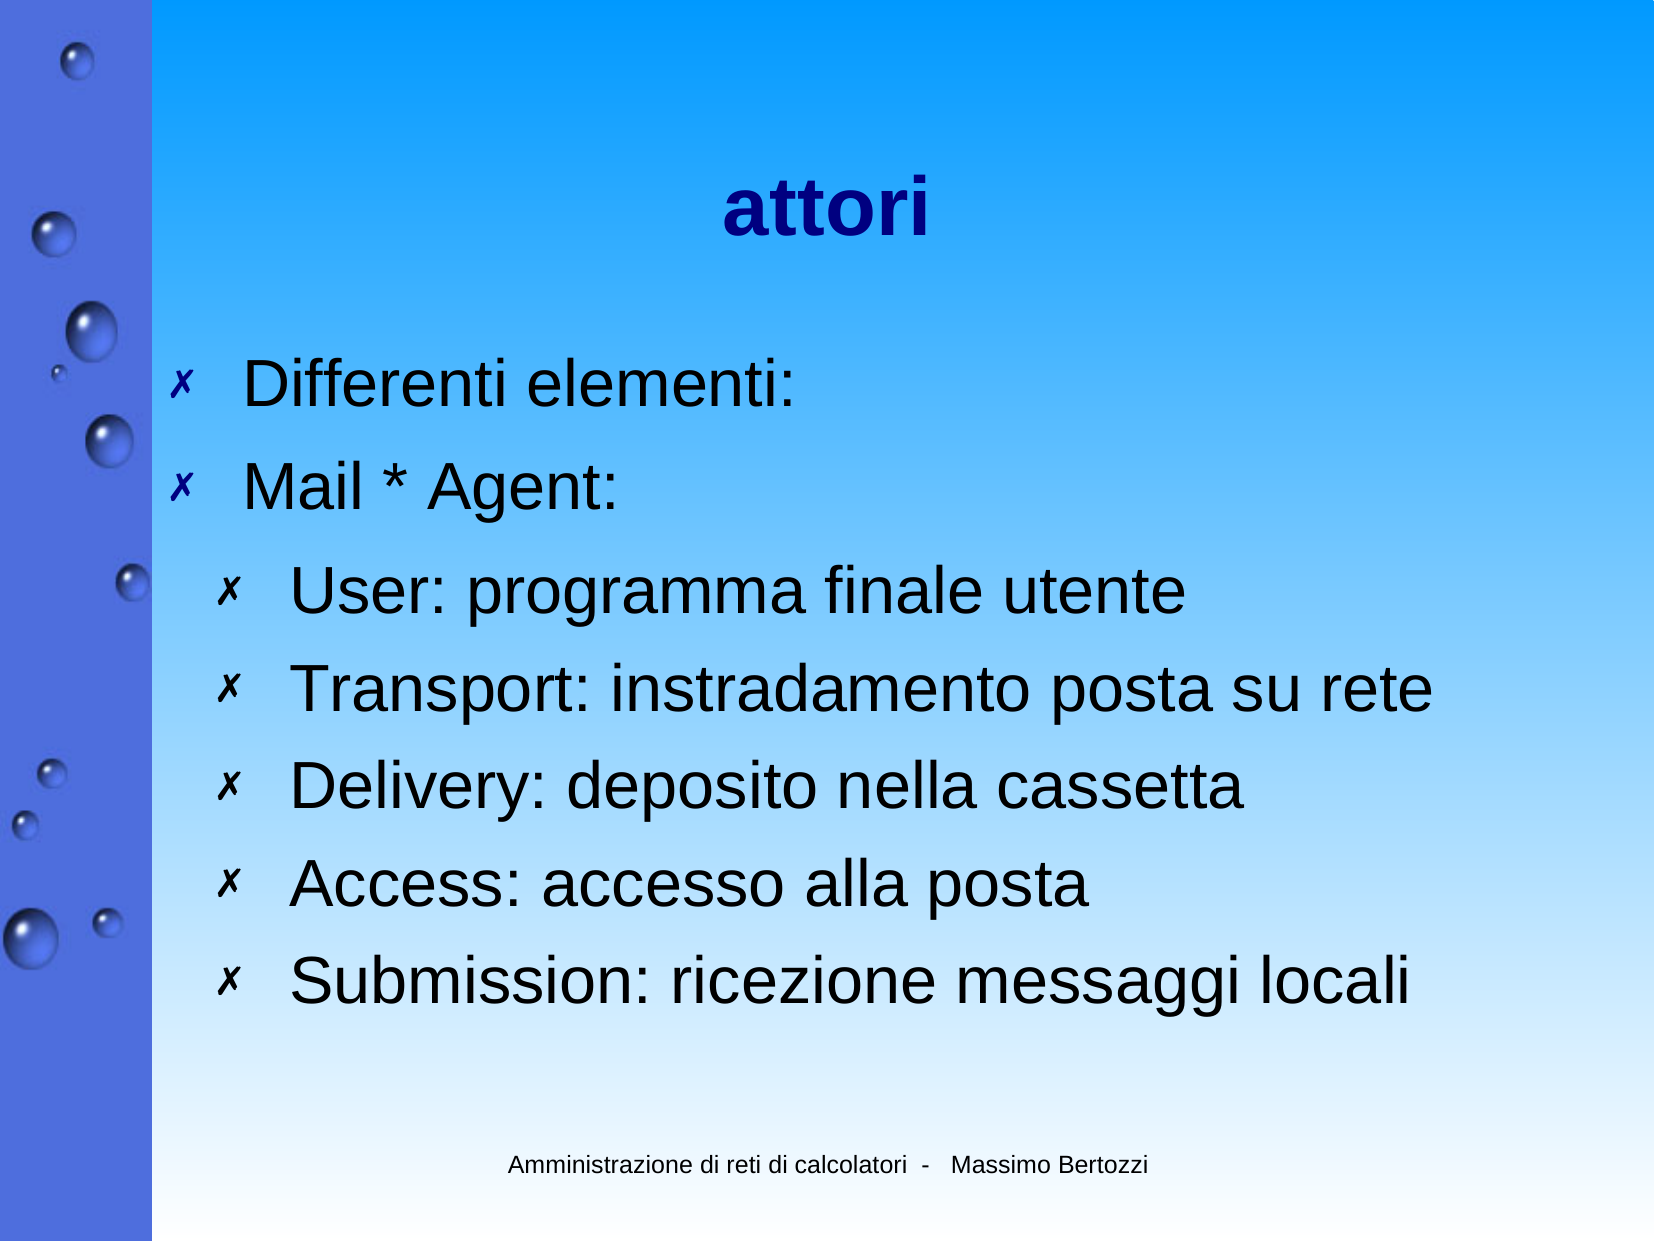

# attori
Differenti elementi:
Mail * Agent:
User: programma finale utente
Transport: instradamento posta su rete
Delivery: deposito nella cassetta
Access: accesso alla posta
Submission: ricezione messaggi locali